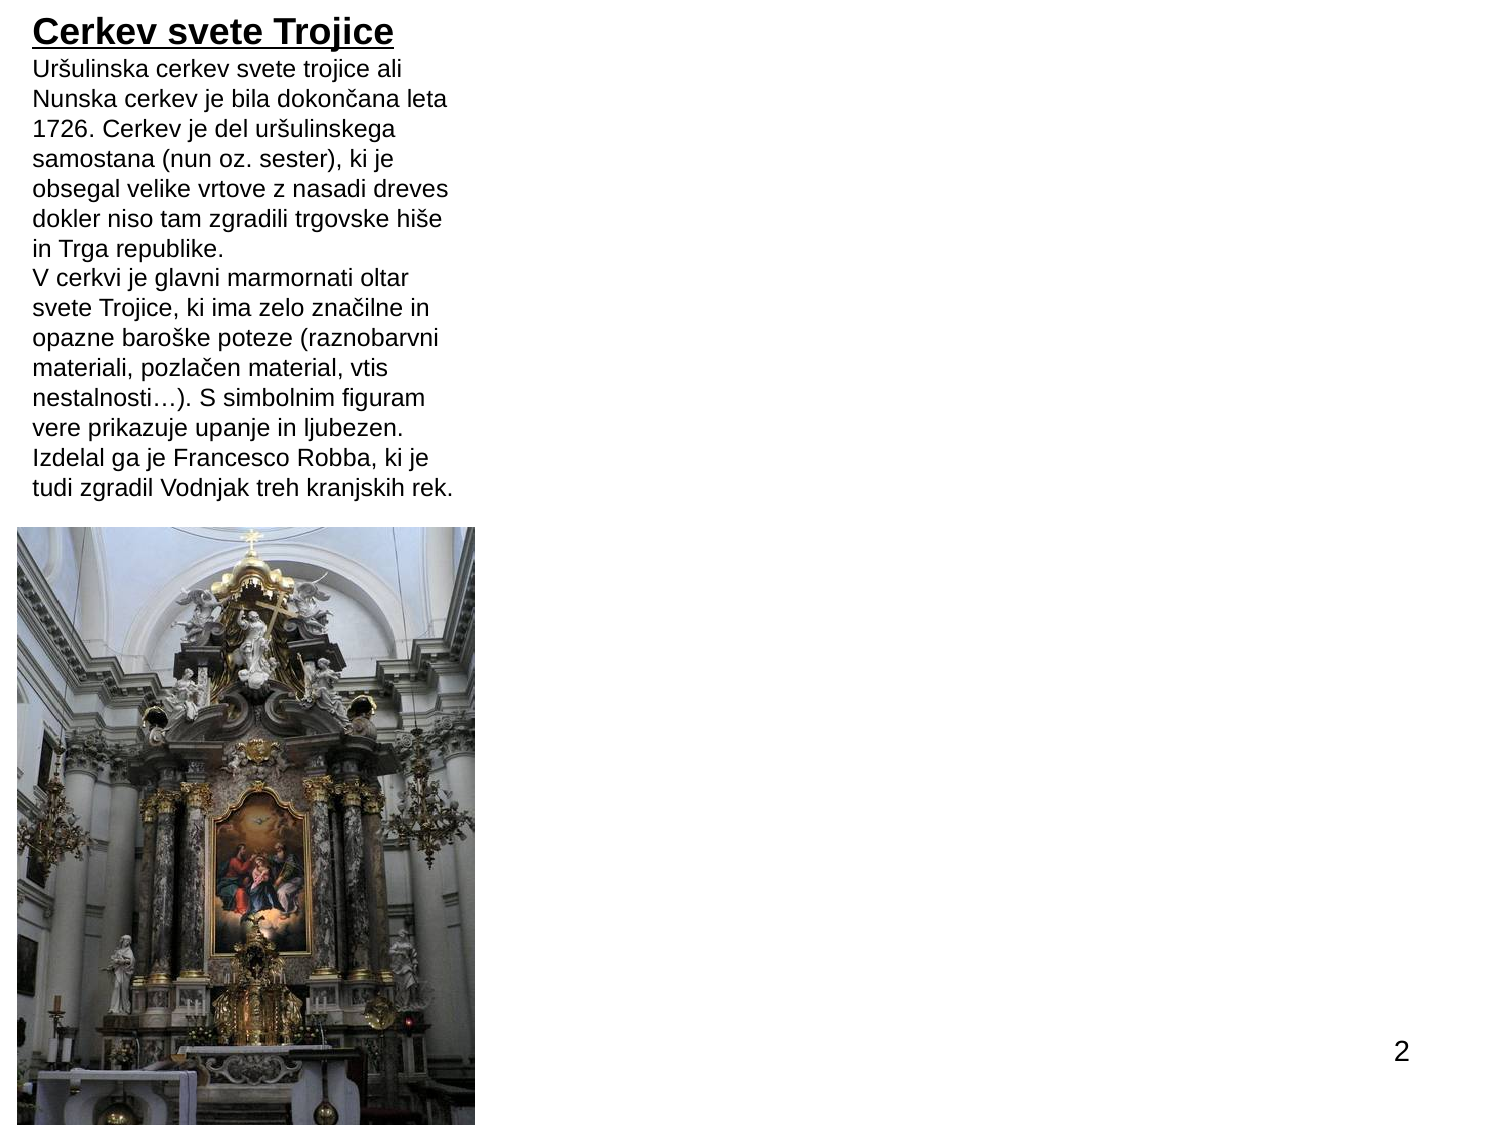

Cerkev svete Trojice
Uršulinska cerkev svete trojice ali Nunska cerkev je bila dokončana leta 1726. Cerkev je del uršulinskega samostana (nun oz. sester), ki je obsegal velike vrtove z nasadi dreves dokler niso tam zgradili trgovske hiše in Trga republike.
V cerkvi je glavni marmornati oltar svete Trojice, ki ima zelo značilne in opazne baroške poteze (raznobarvni materiali, pozlačen material, vtis nestalnosti…). S simbolnim figuram vere prikazuje upanje in ljubezen. Izdelal ga je Francesco Robba, ki je tudi zgradil Vodnjak treh kranjskih rek.